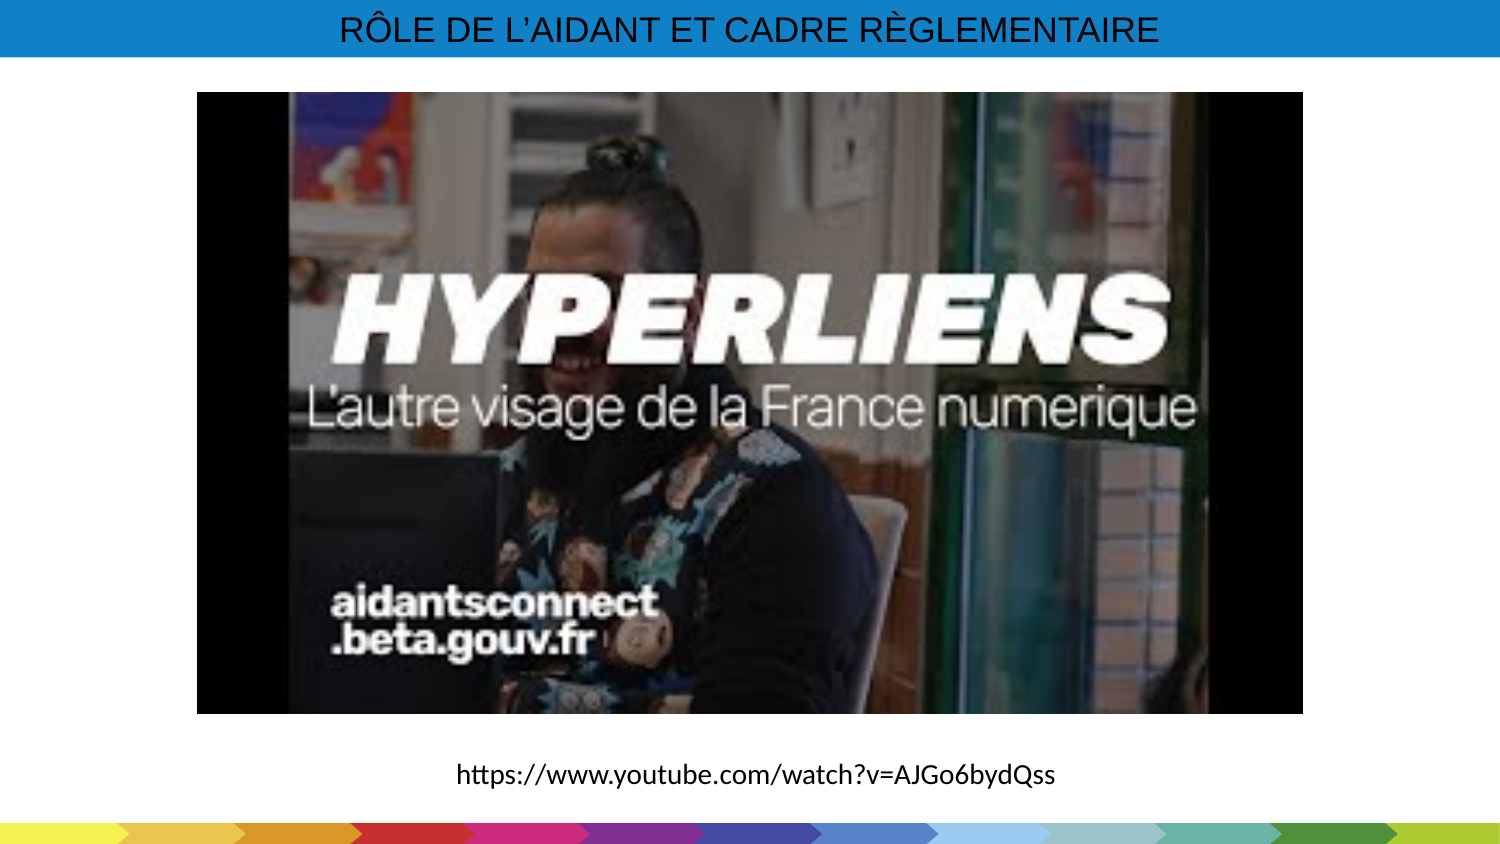

# RÔLE DE L’AIDANT ET CADRE RÈGLEMENTAIRE
https://www.youtube.com/watch?v=AJGo6bydQss